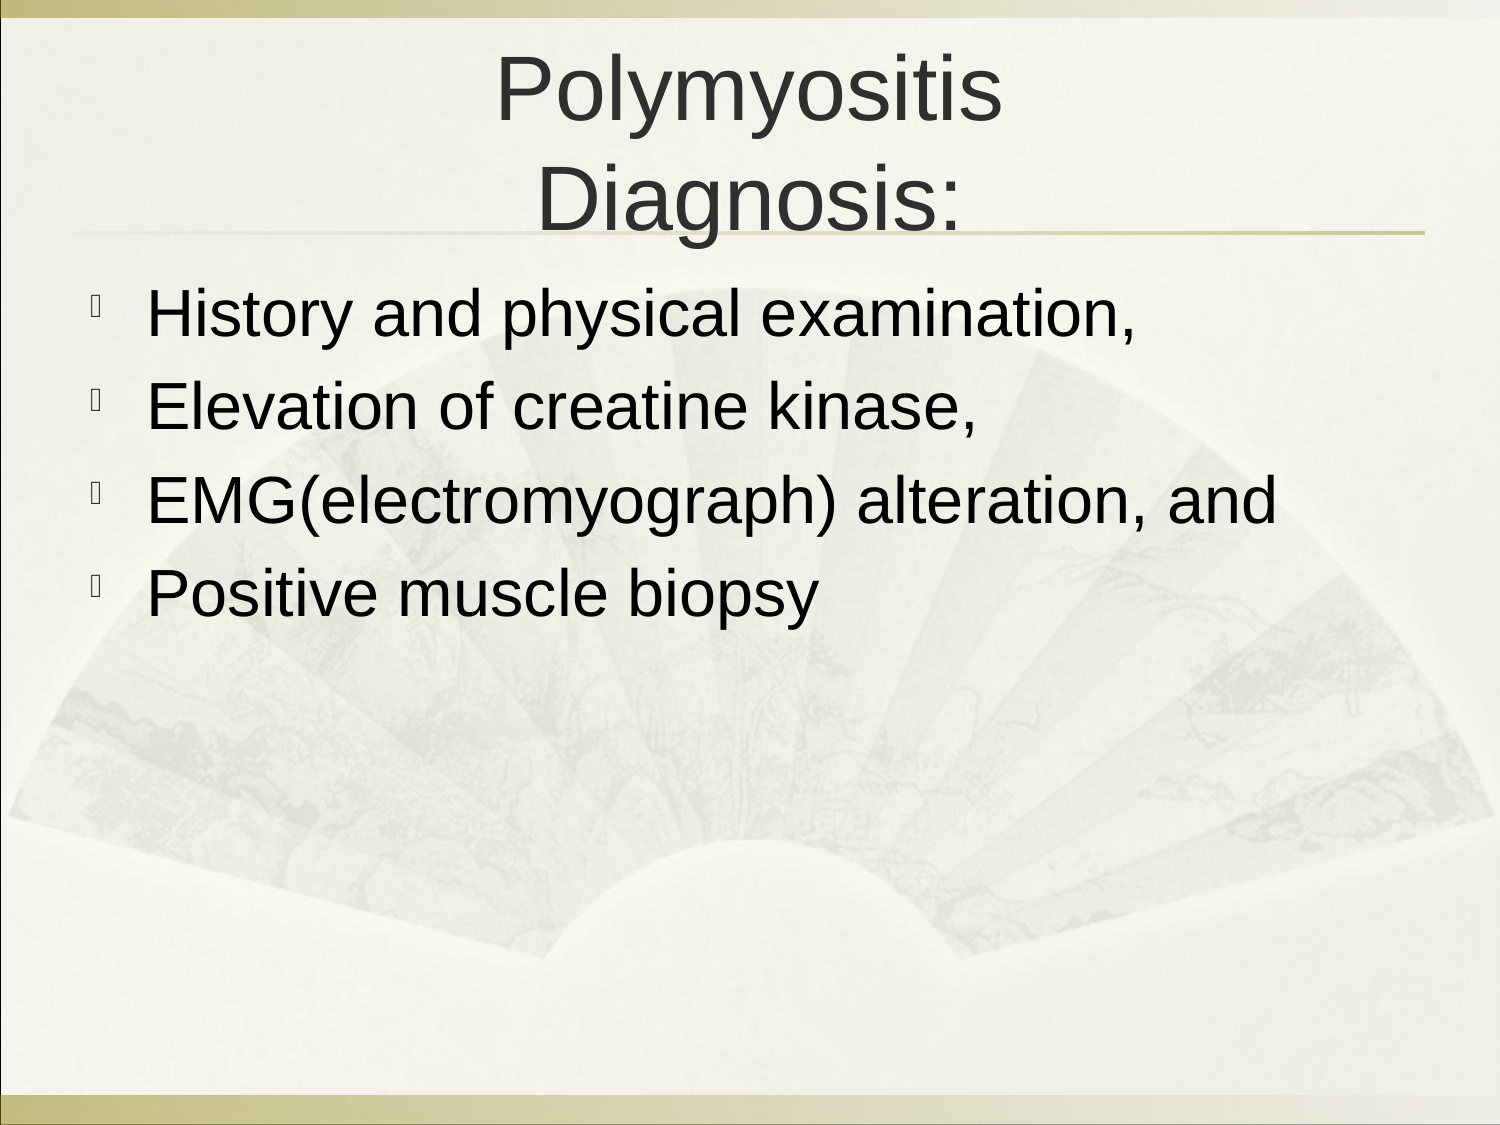

# Polymyositis Diagnosis:
History and physical examination,
Elevation of creatine kinase,
EMG(electromyograph) alteration, and
Positive muscle biopsy